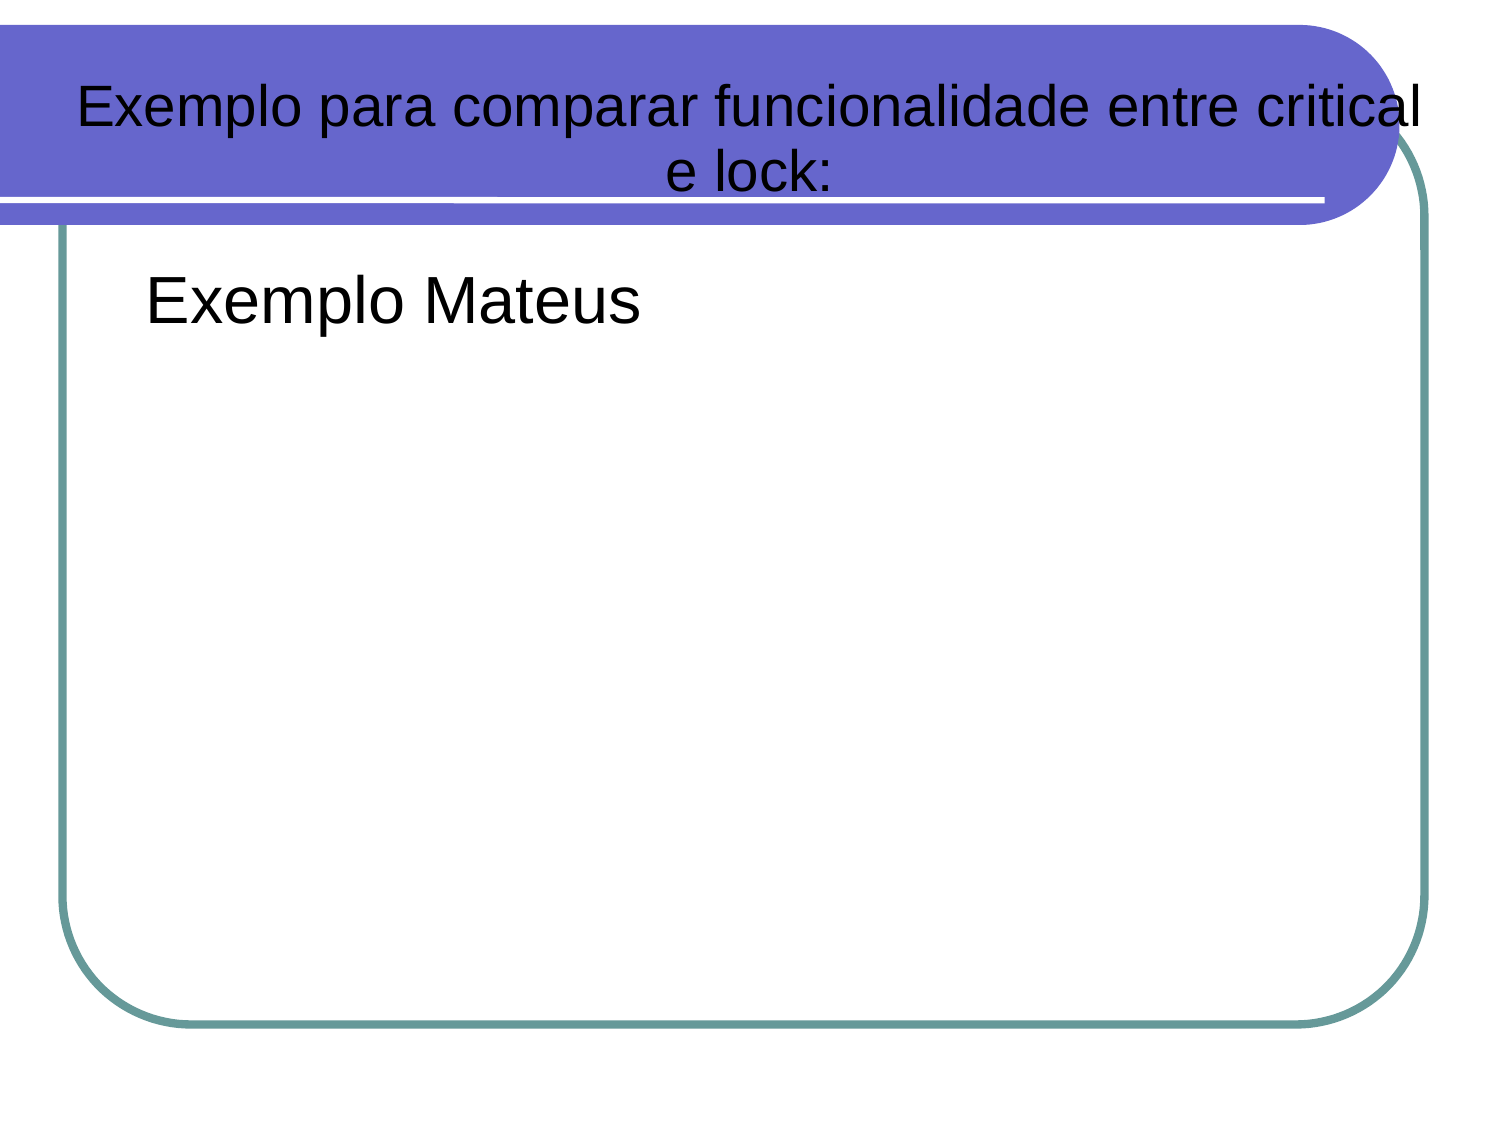

# Exemplo para comparar funcionalidade entre critical e lock:
Exemplo Mateus